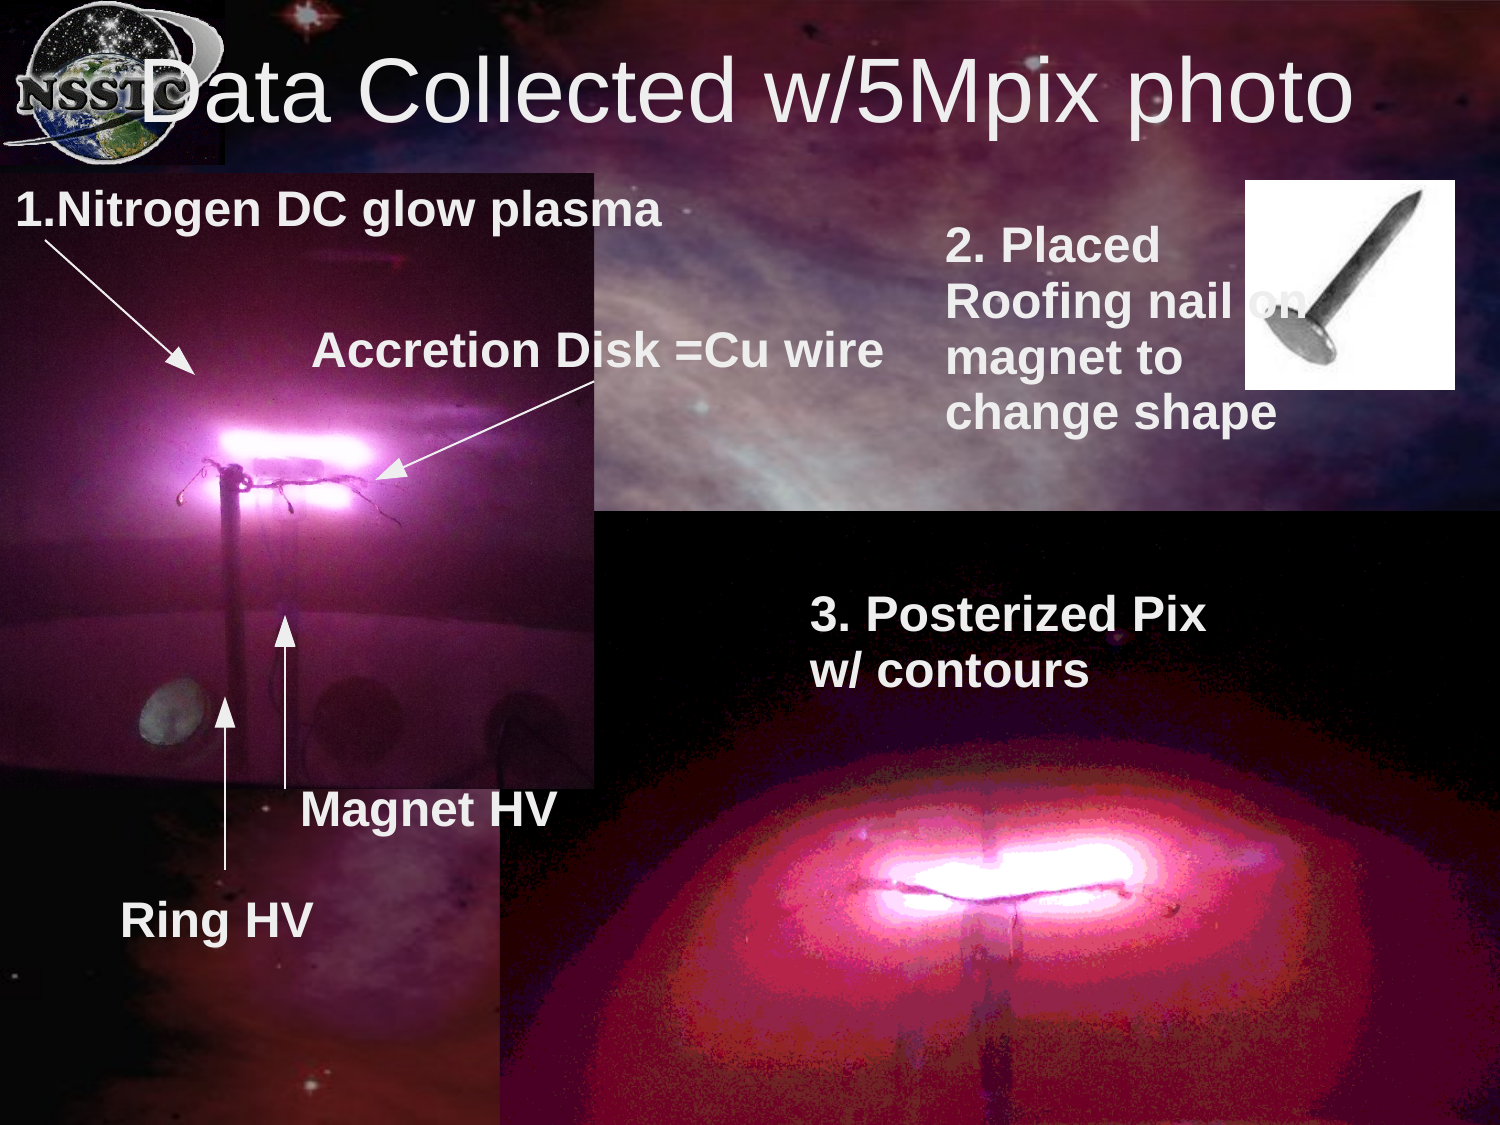

# Data Collected w/5Mpix photo
1.Nitrogen DC glow plasma
2. Placed Roofing nail on magnet to change shape
Accretion Disk =Cu wire
3. Posterized Pix w/ contours
Magnet HV
Ring HV